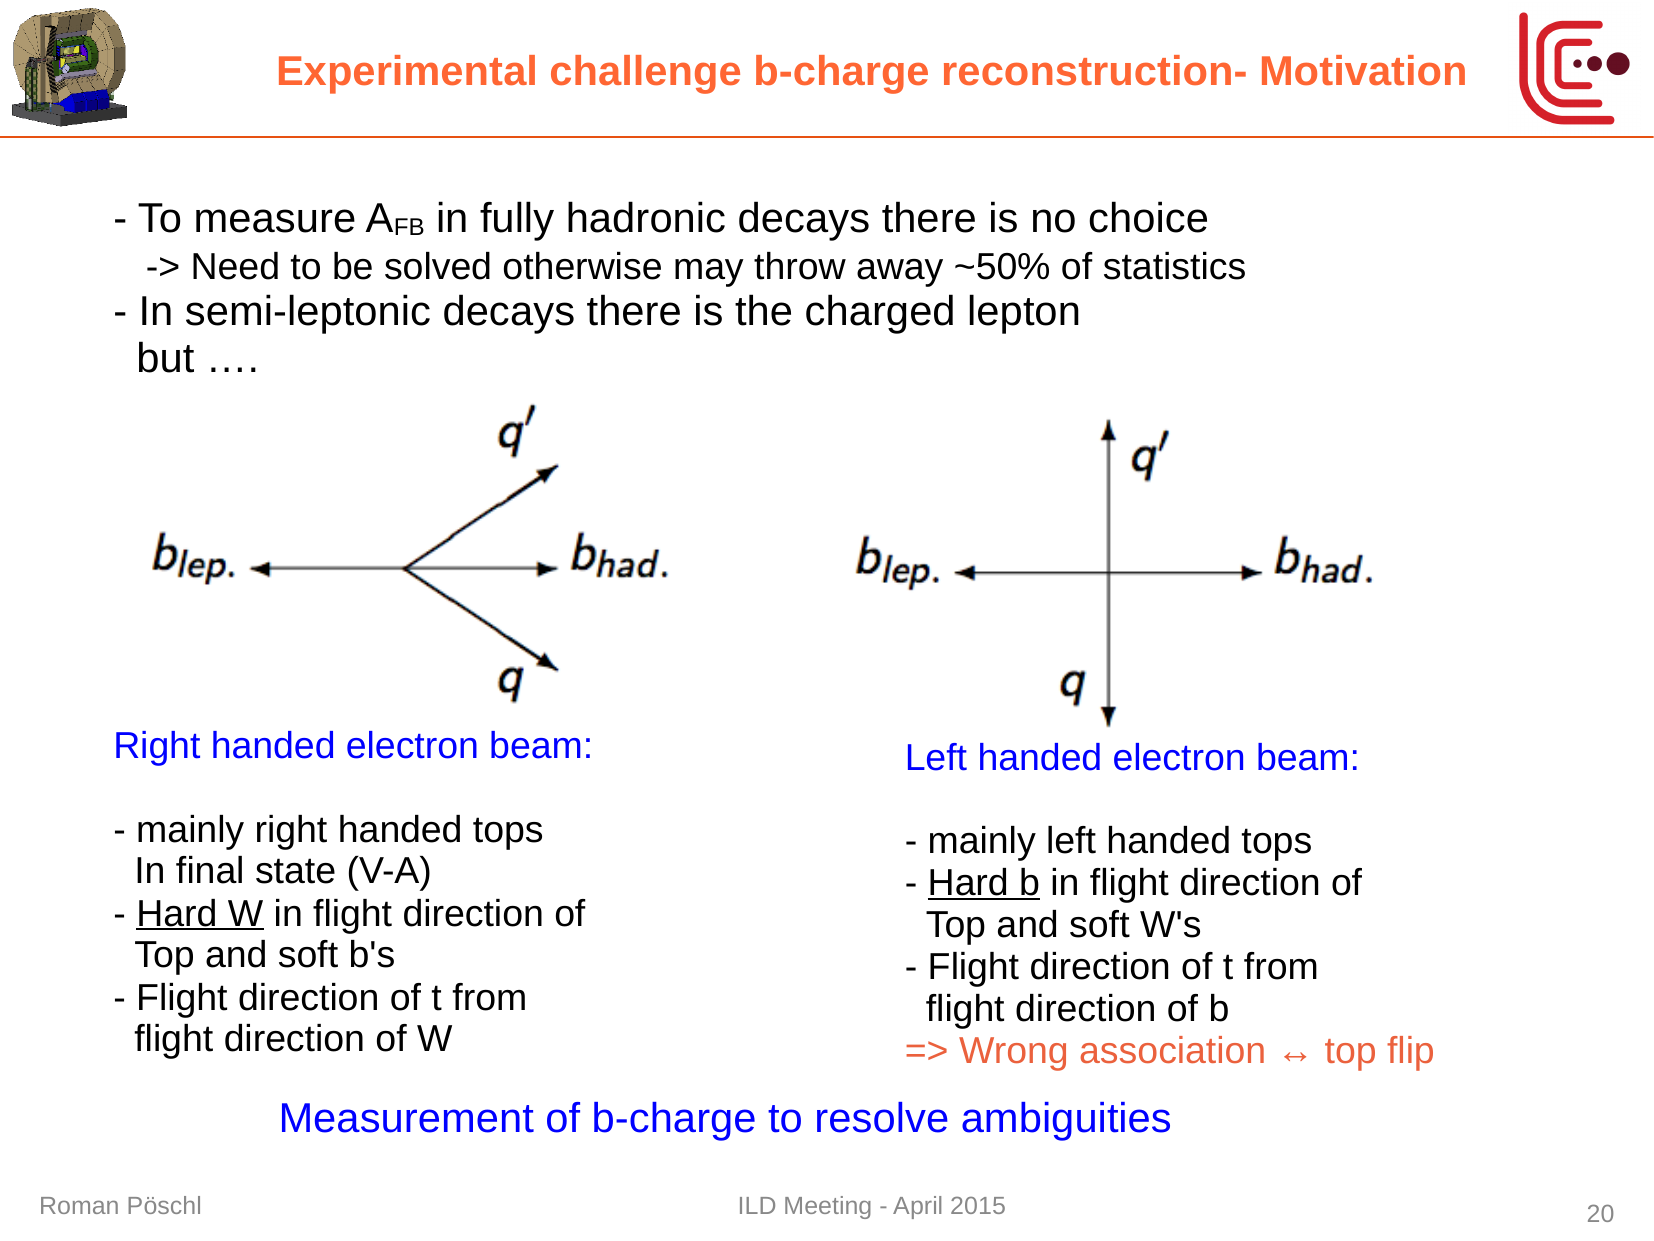

# Experimental challenge b-charge reconstruction- Motivation
- To measure AFB in fully hadronic decays there is no choice
 -> Need to be solved otherwise may throw away ~50% of statistics
- In semi-leptonic decays there is the charged lepton
 but ….
Right handed electron beam:
- mainly right handed tops
 In final state (V-A)
- Hard W in flight direction of
 Top and soft b's
- Flight direction of t from
 flight direction of W
Left handed electron beam:
- mainly left handed tops
- Hard b in flight direction of
 Top and soft W's
- Flight direction of t from
 flight direction of b
=> Wrong association ↔ top flip
Measurement of b-charge to resolve ambiguities